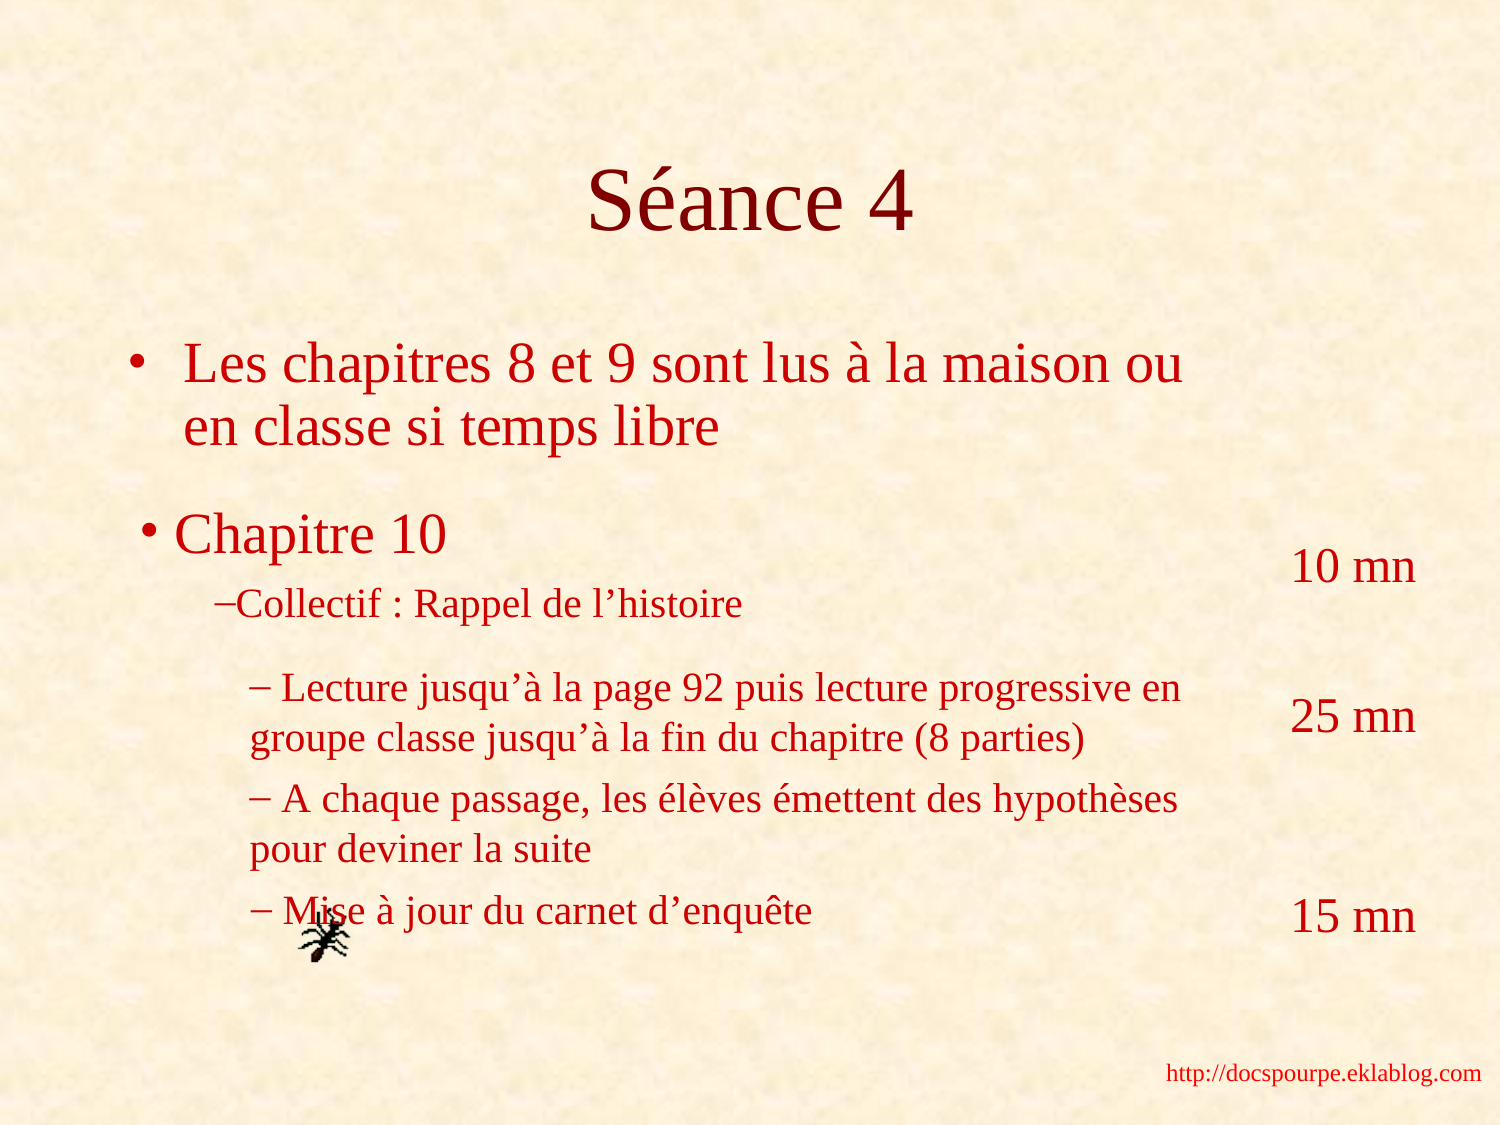

# Séance 4
Les chapitres 8 et 9 sont lus à la maison ou en classe si temps libre
 Chapitre 10
Collectif : Rappel de l’histoire
10 mn
 Lecture jusqu’à la page 92 puis lecture progressive en groupe classe jusqu’à la fin du chapitre (8 parties)
 A chaque passage, les élèves émettent des hypothèses pour deviner la suite
25 mn
 Mise à jour du carnet d’enquête
15 mn
http://docspourpe.eklablog.com